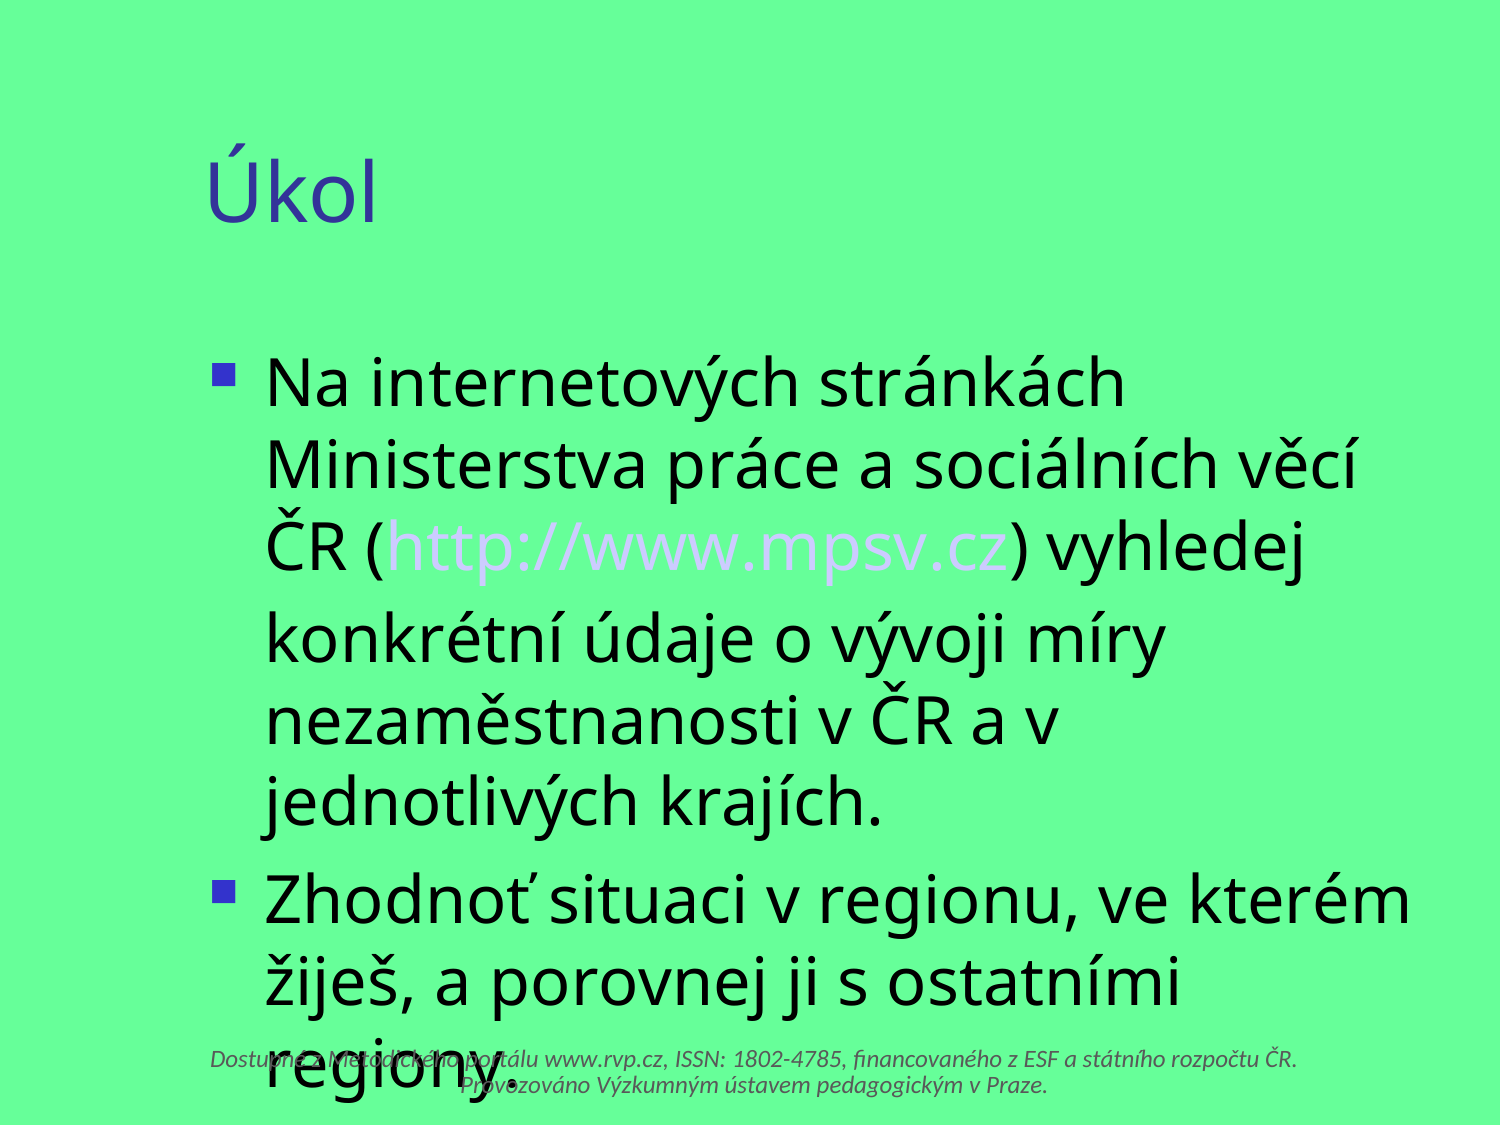

# Úkol
Na internetových stránkách Ministerstva práce a sociálních věcí ČR (http://www.mpsv.cz) vyhledej konkrétní údaje o vývoji míry nezaměstnanosti v ČR a v jednotlivých krajích.
Zhodnoť situaci v regionu, ve kterém žiješ, a porovnej ji s ostatními regiony.
Dostupné z Metodického portálu www.rvp.cz, ISSN: 1802-4785, financovaného z ESF a státního rozpočtu ČR. Provozováno Výzkumným ústavem pedagogickým v Praze.